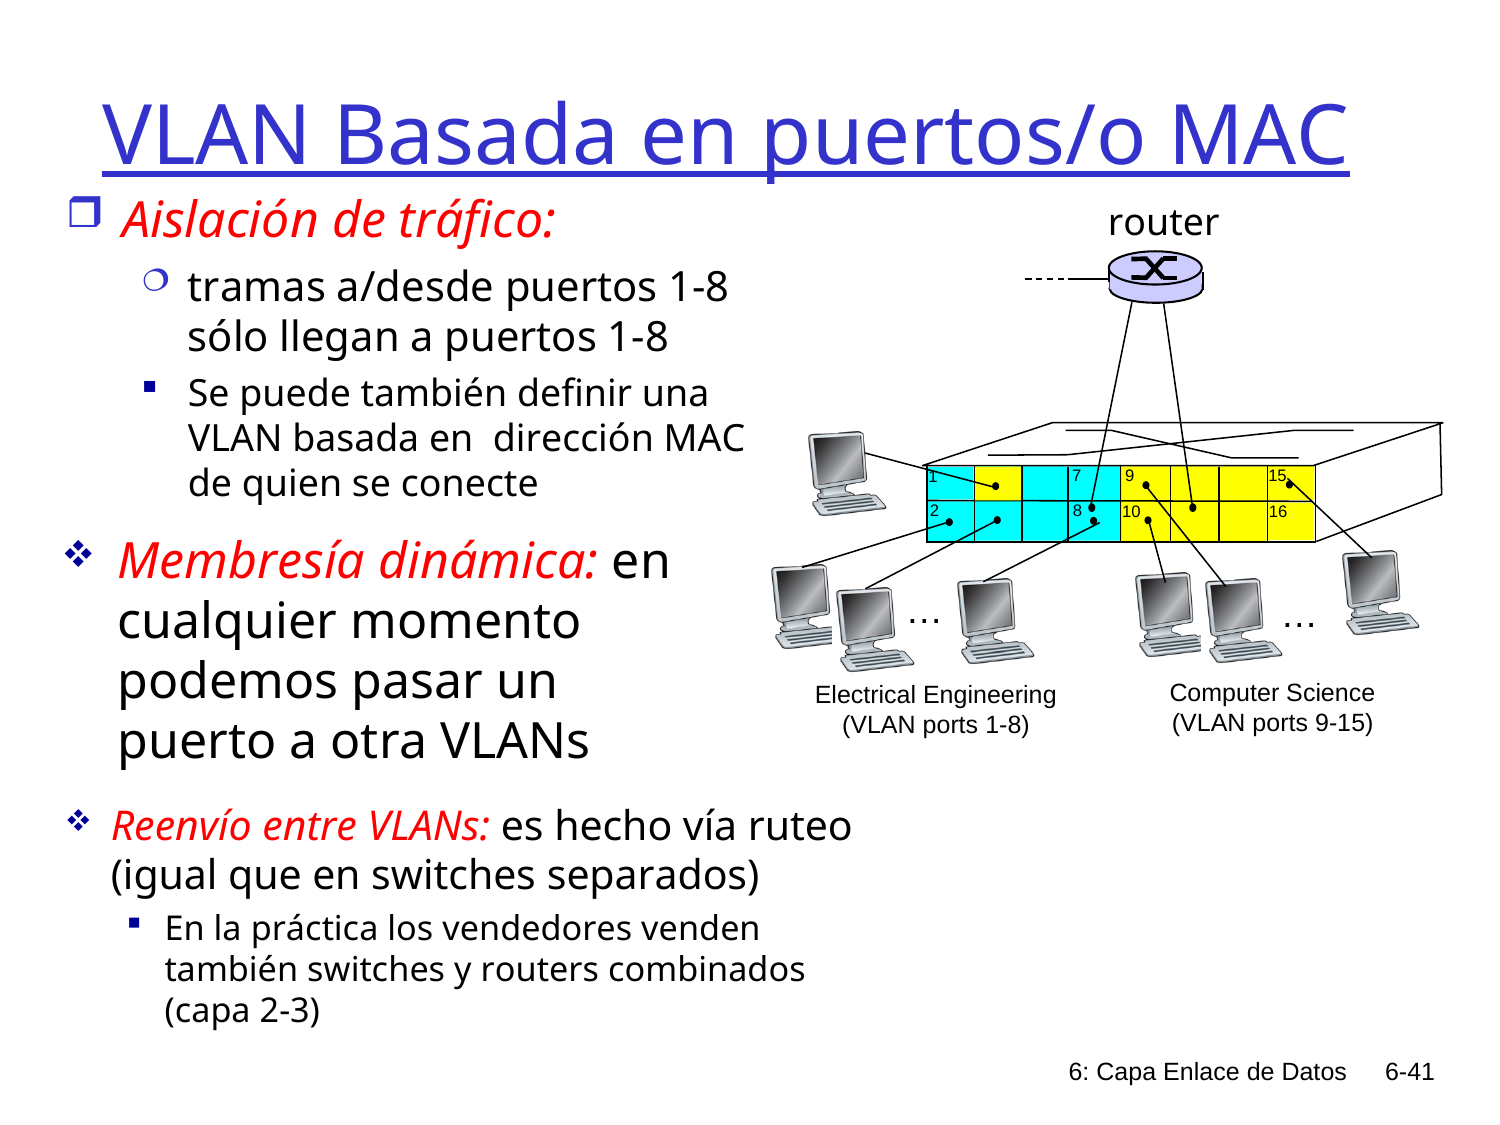

# VLAN Basada en puertos/o MAC
Aislación de tráfico:
tramas a/desde puertos 1-8 sólo llegan a puertos 1-8
Se puede también definir una VLAN basada en dirección MAC de quien se conecte
router
Reenvío entre VLANs: es hecho vía ruteo (igual que en switches separados)
En la práctica los vendedores venden también switches y routers combinados (capa 2-3)
15
7
9
1
2
8
10
16
Membresía dinámica: en cualquier momento podemos pasar un puerto a otra VLANs
…
…
Computer Science
(VLAN ports 9-15)
Electrical Engineering
(VLAN ports 1-8)
41